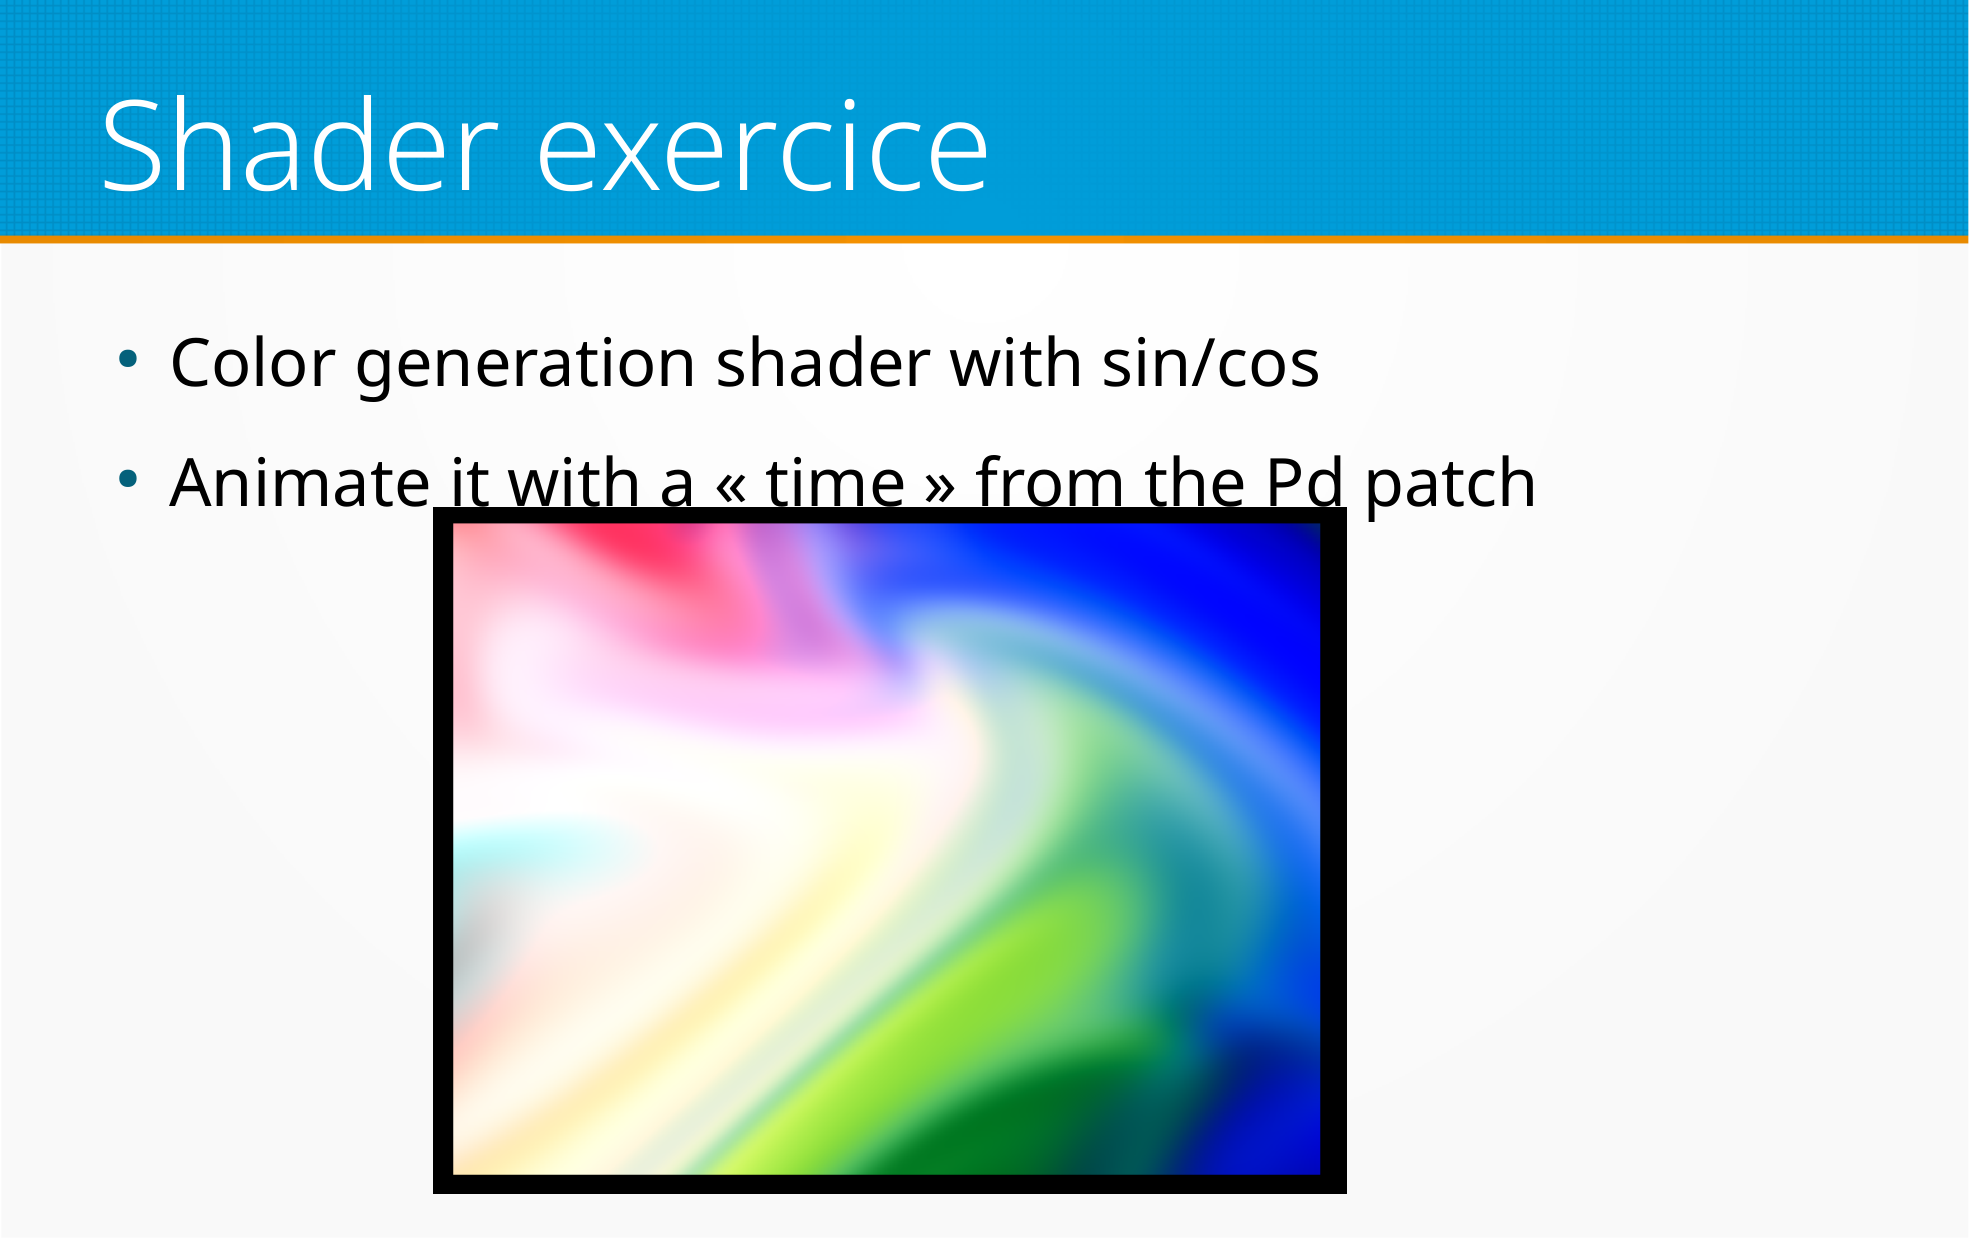

# Shader exercice
Color generation shader with sin/cos
Animate it with a « time » from the Pd patch